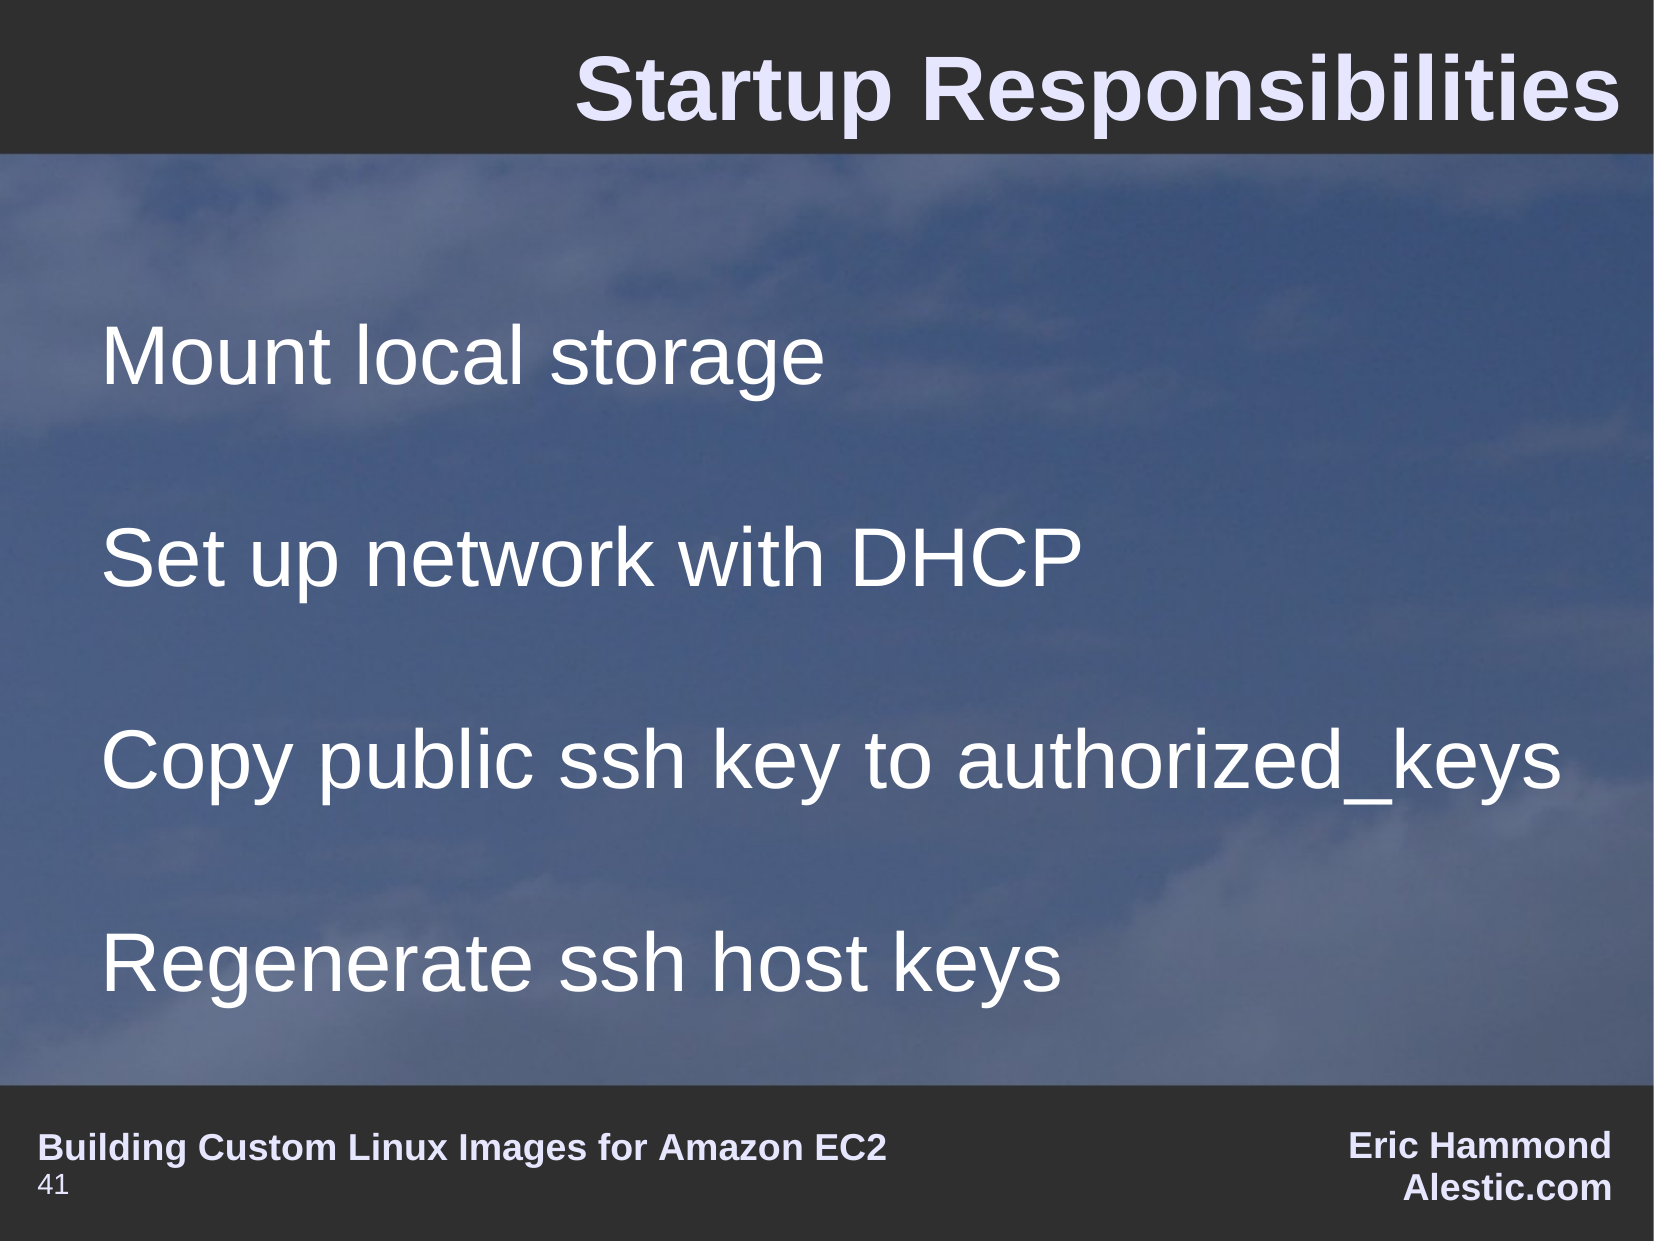

# Startup Responsibilities
Mount local storage
Set up network with DHCP
Copy public ssh key to authorized_keys
Regenerate ssh host keys
41
Eric Hammond
Alestic.com